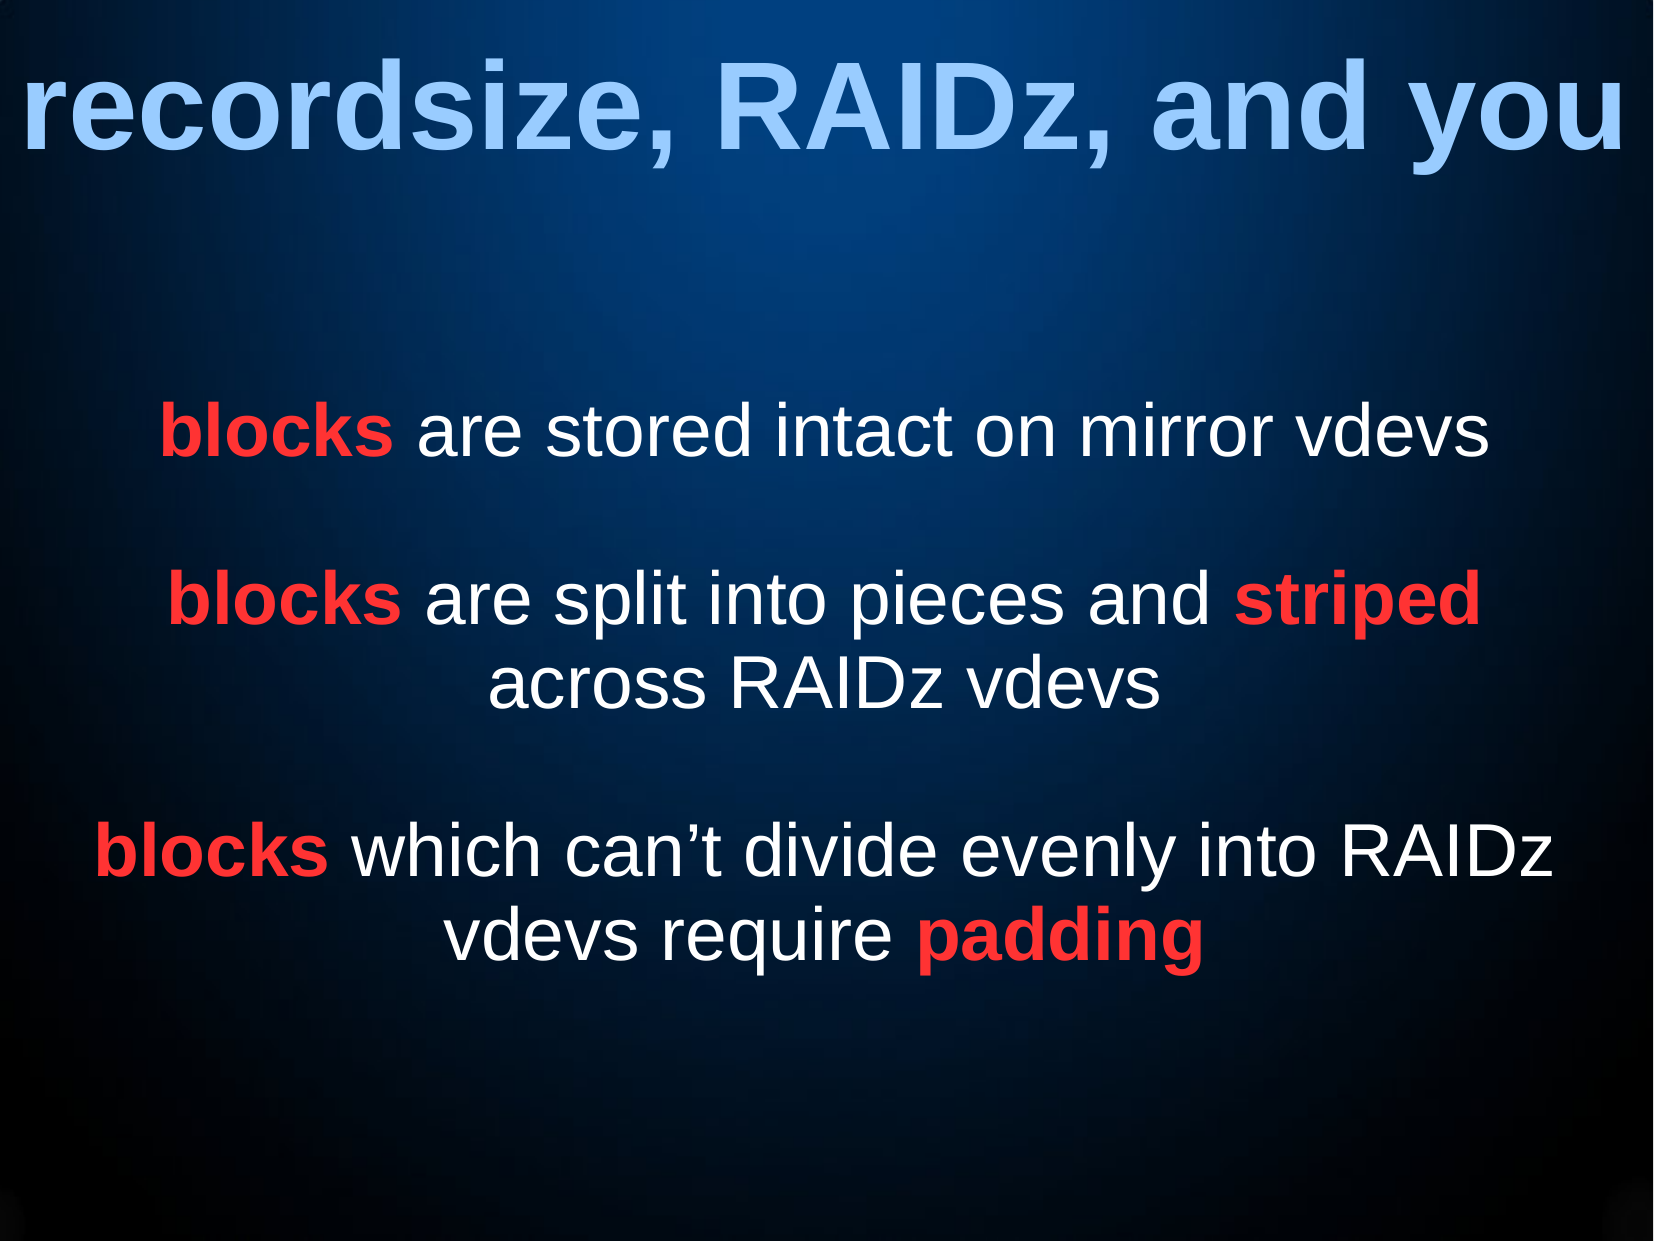

# recordsize, RAIDz, and you
blocks are stored intact on mirror vdevs
blocks are split into pieces and striped across RAIDz vdevs
blocks which can’t divide evenly into RAIDz vdevs require padding